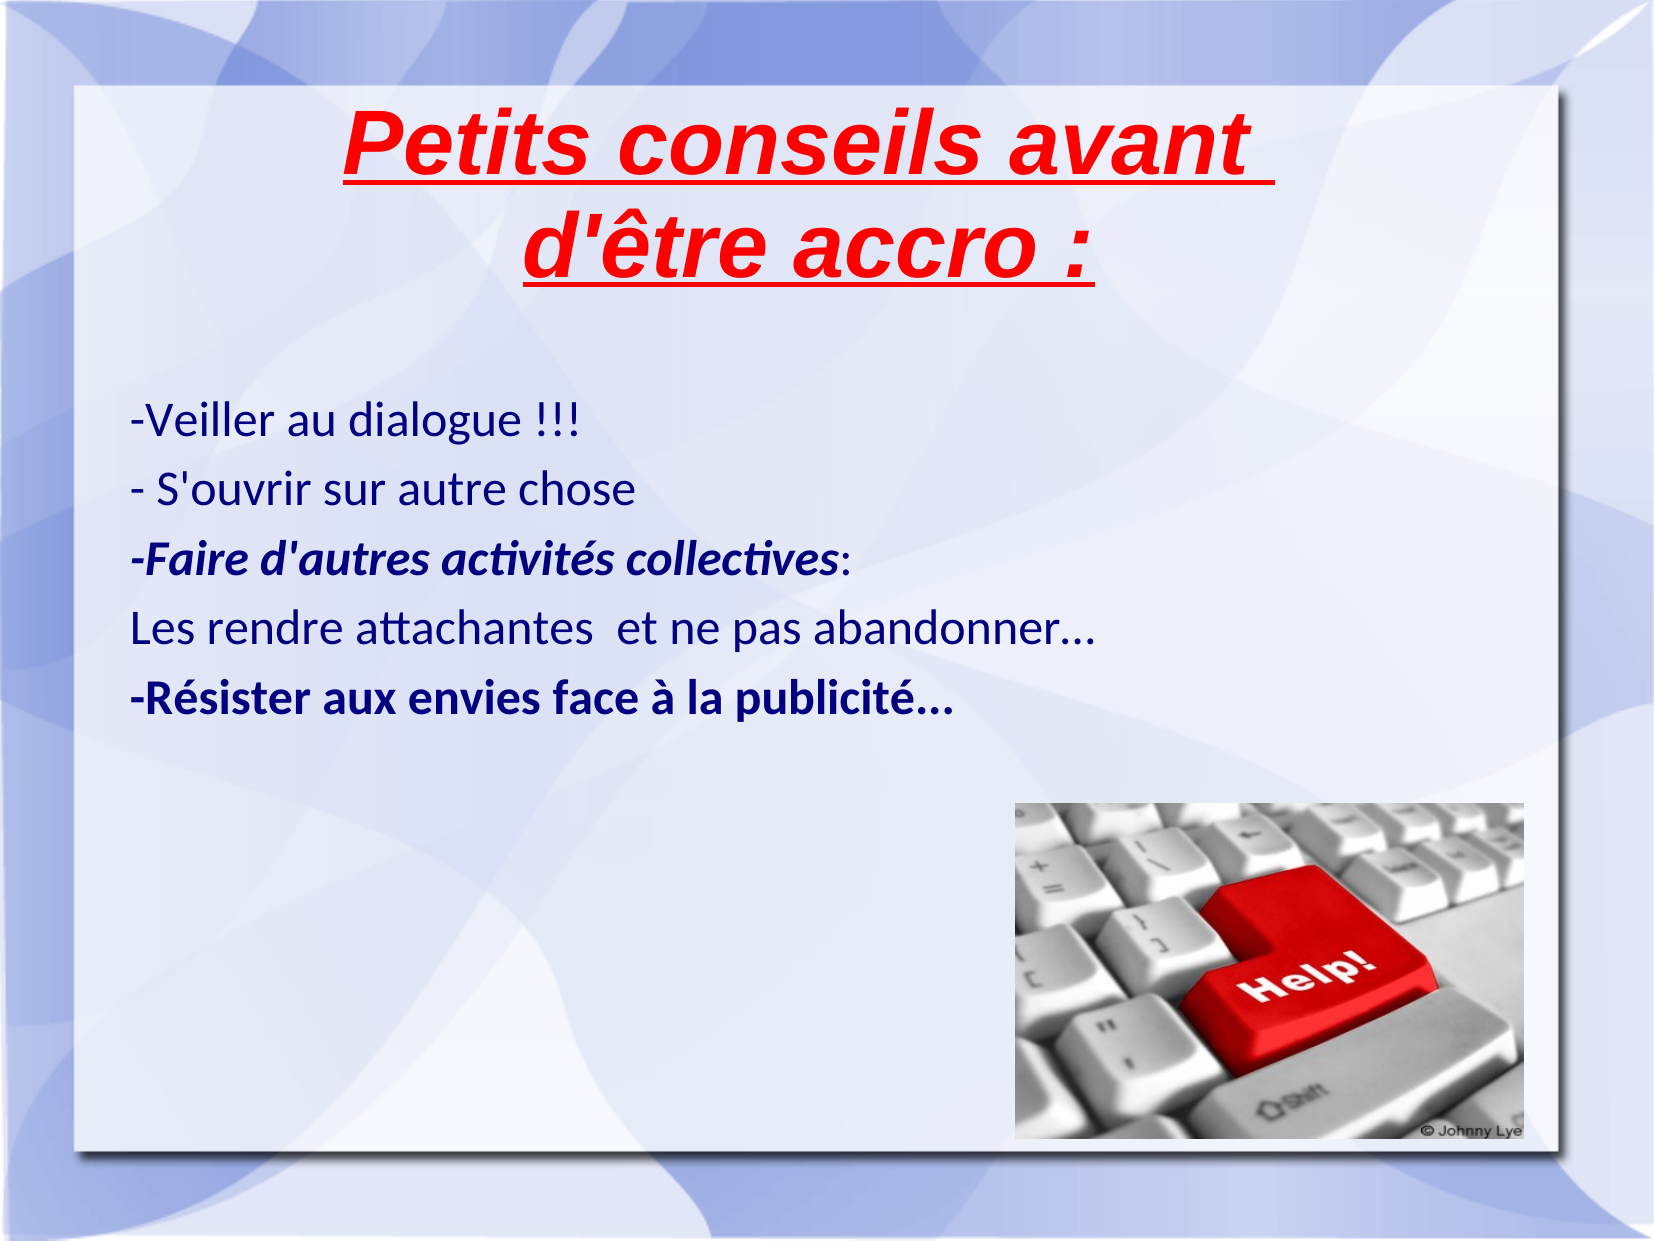

# Petits conseils avant d'être accro :
-Veiller au dialogue !!!
- S'ouvrir sur autre chose
-Faire d'autres activités collectives:
Les rendre attachantes et ne pas abandonner…
-Résister aux envies face à la publicité...